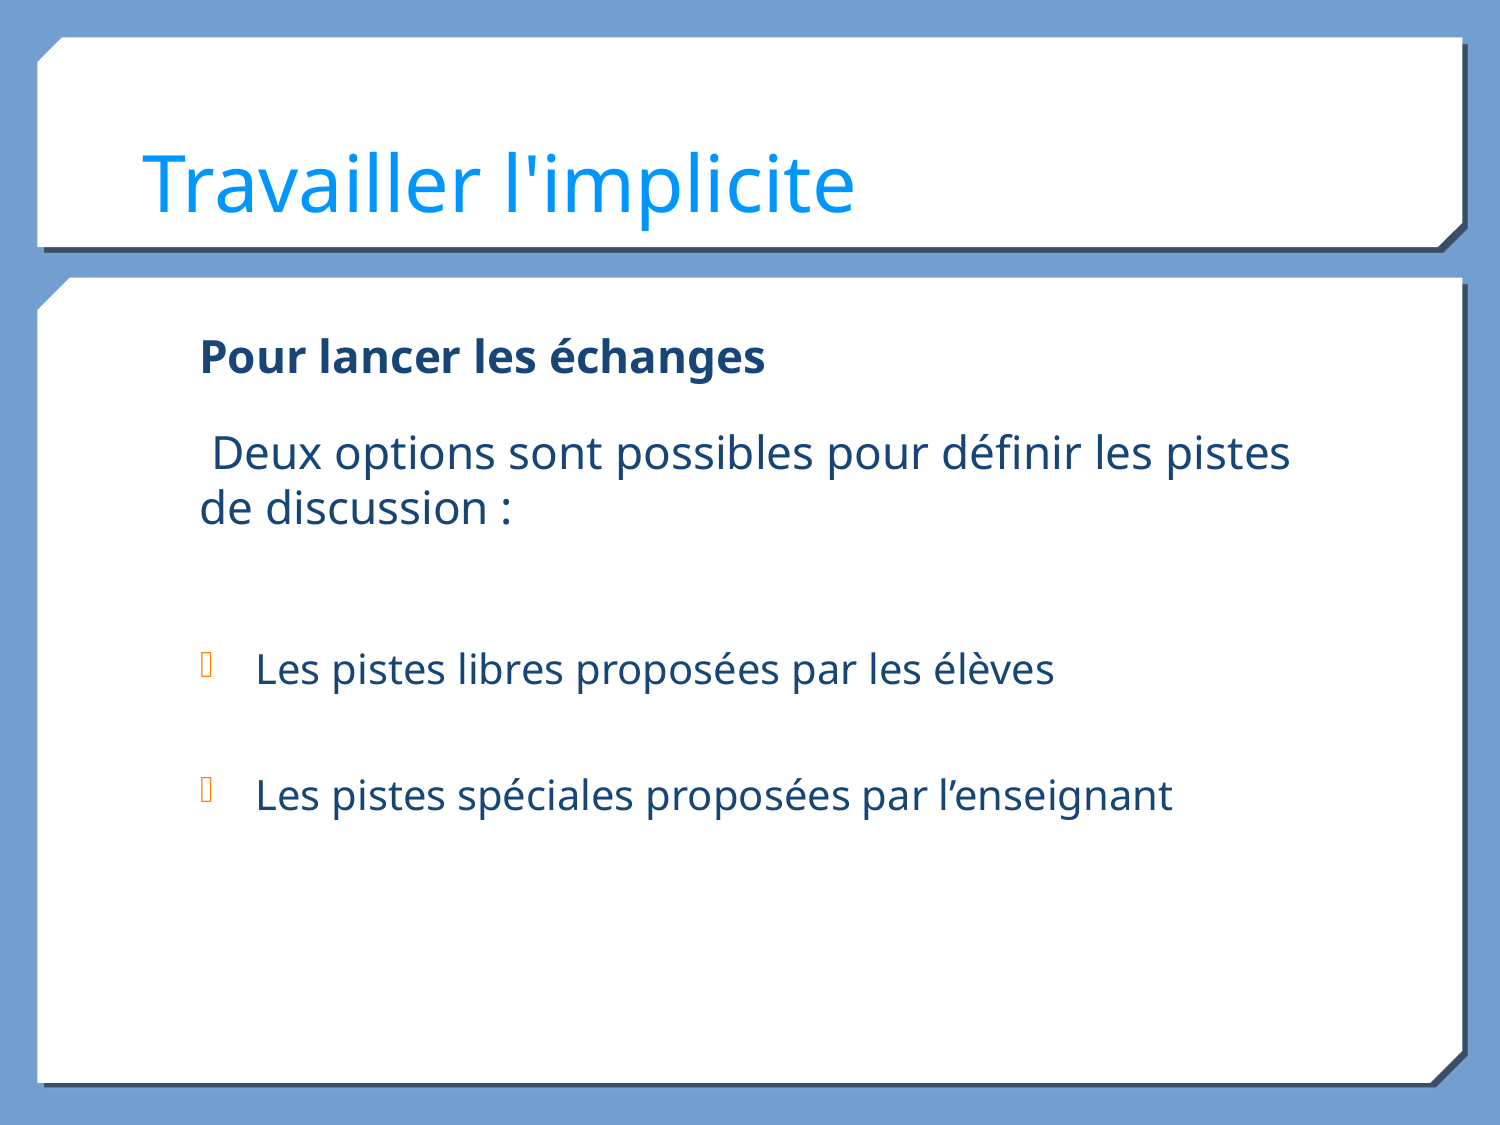

# Travailler l'implicite
Pour lancer les échanges
 Deux options sont possibles pour définir les pistes de discussion :
Les pistes libres proposées par les élèves
Les pistes spéciales proposées par l’enseignant